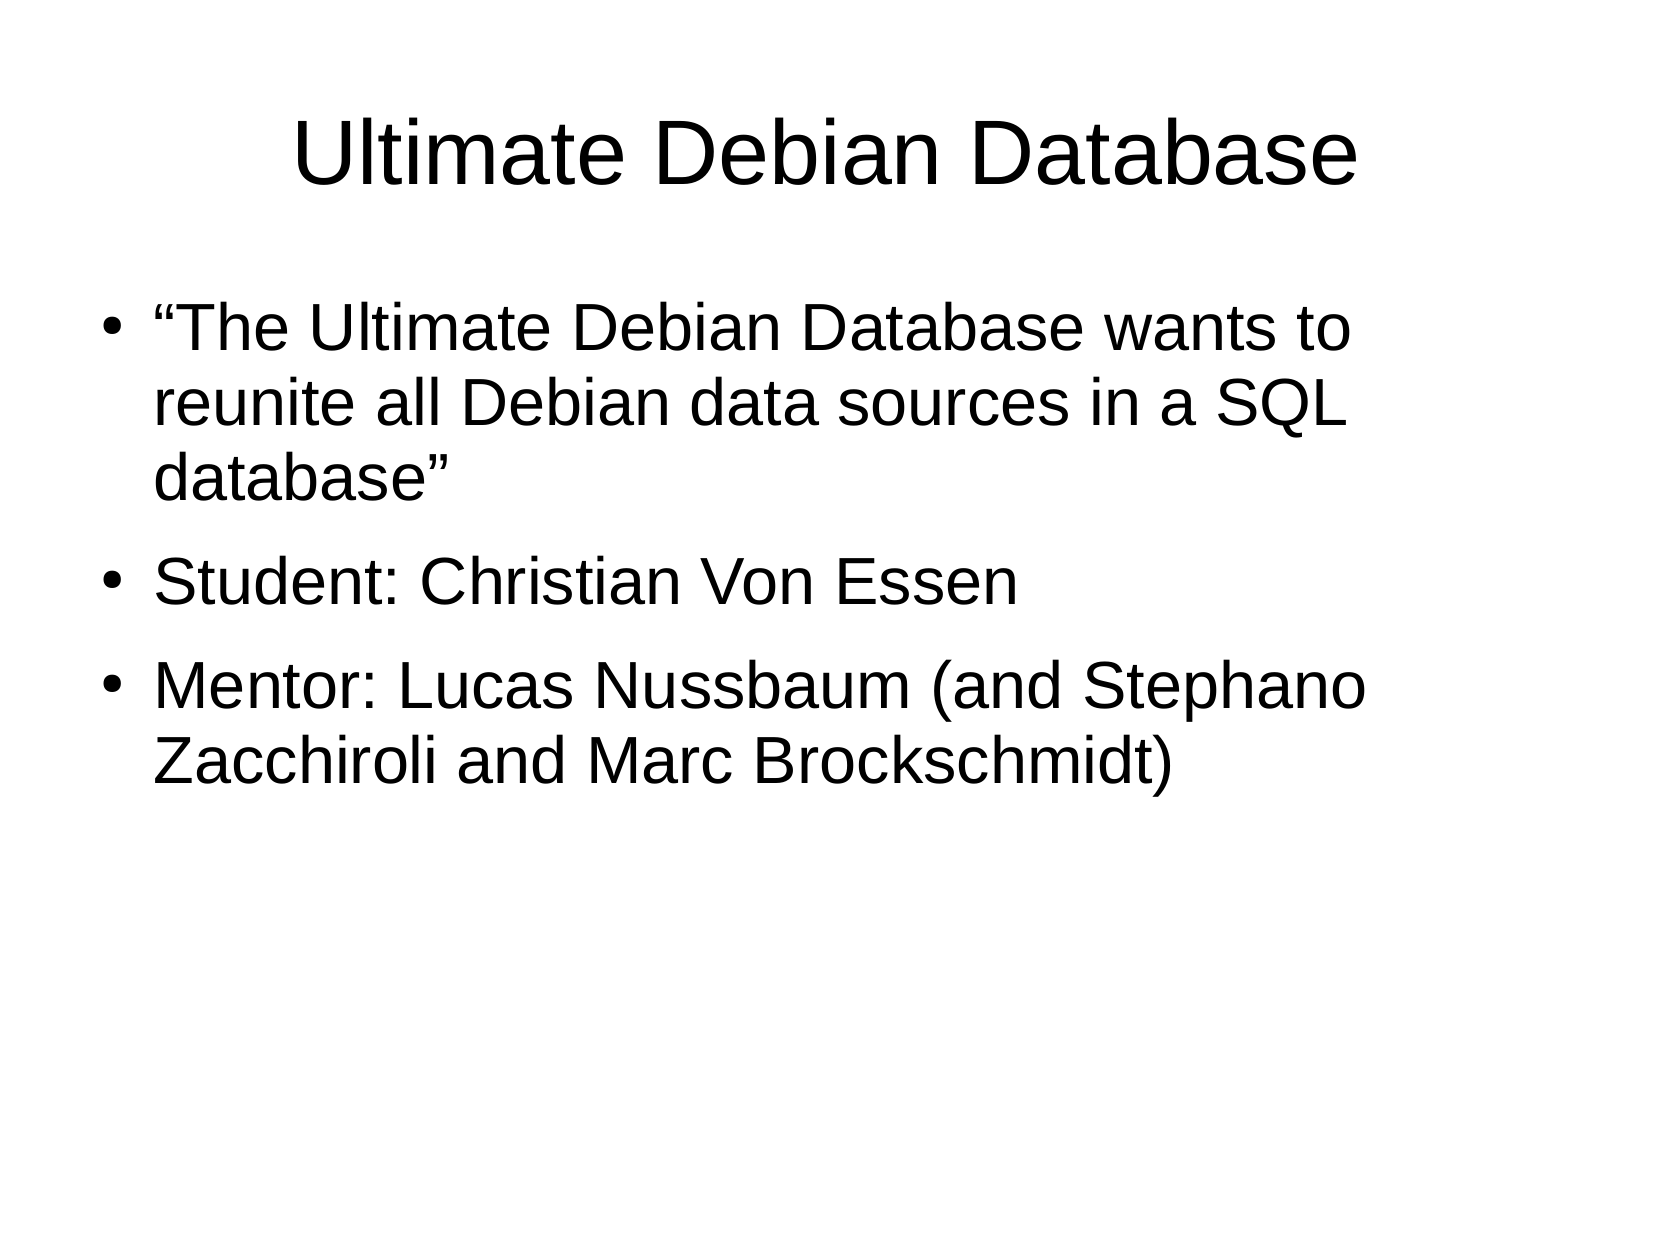

# Ultimate Debian Database
“The Ultimate Debian Database wants to reunite all Debian data sources in a SQL database”
Student: Christian Von Essen
Mentor: Lucas Nussbaum (and Stephano Zacchiroli and Marc Brockschmidt)